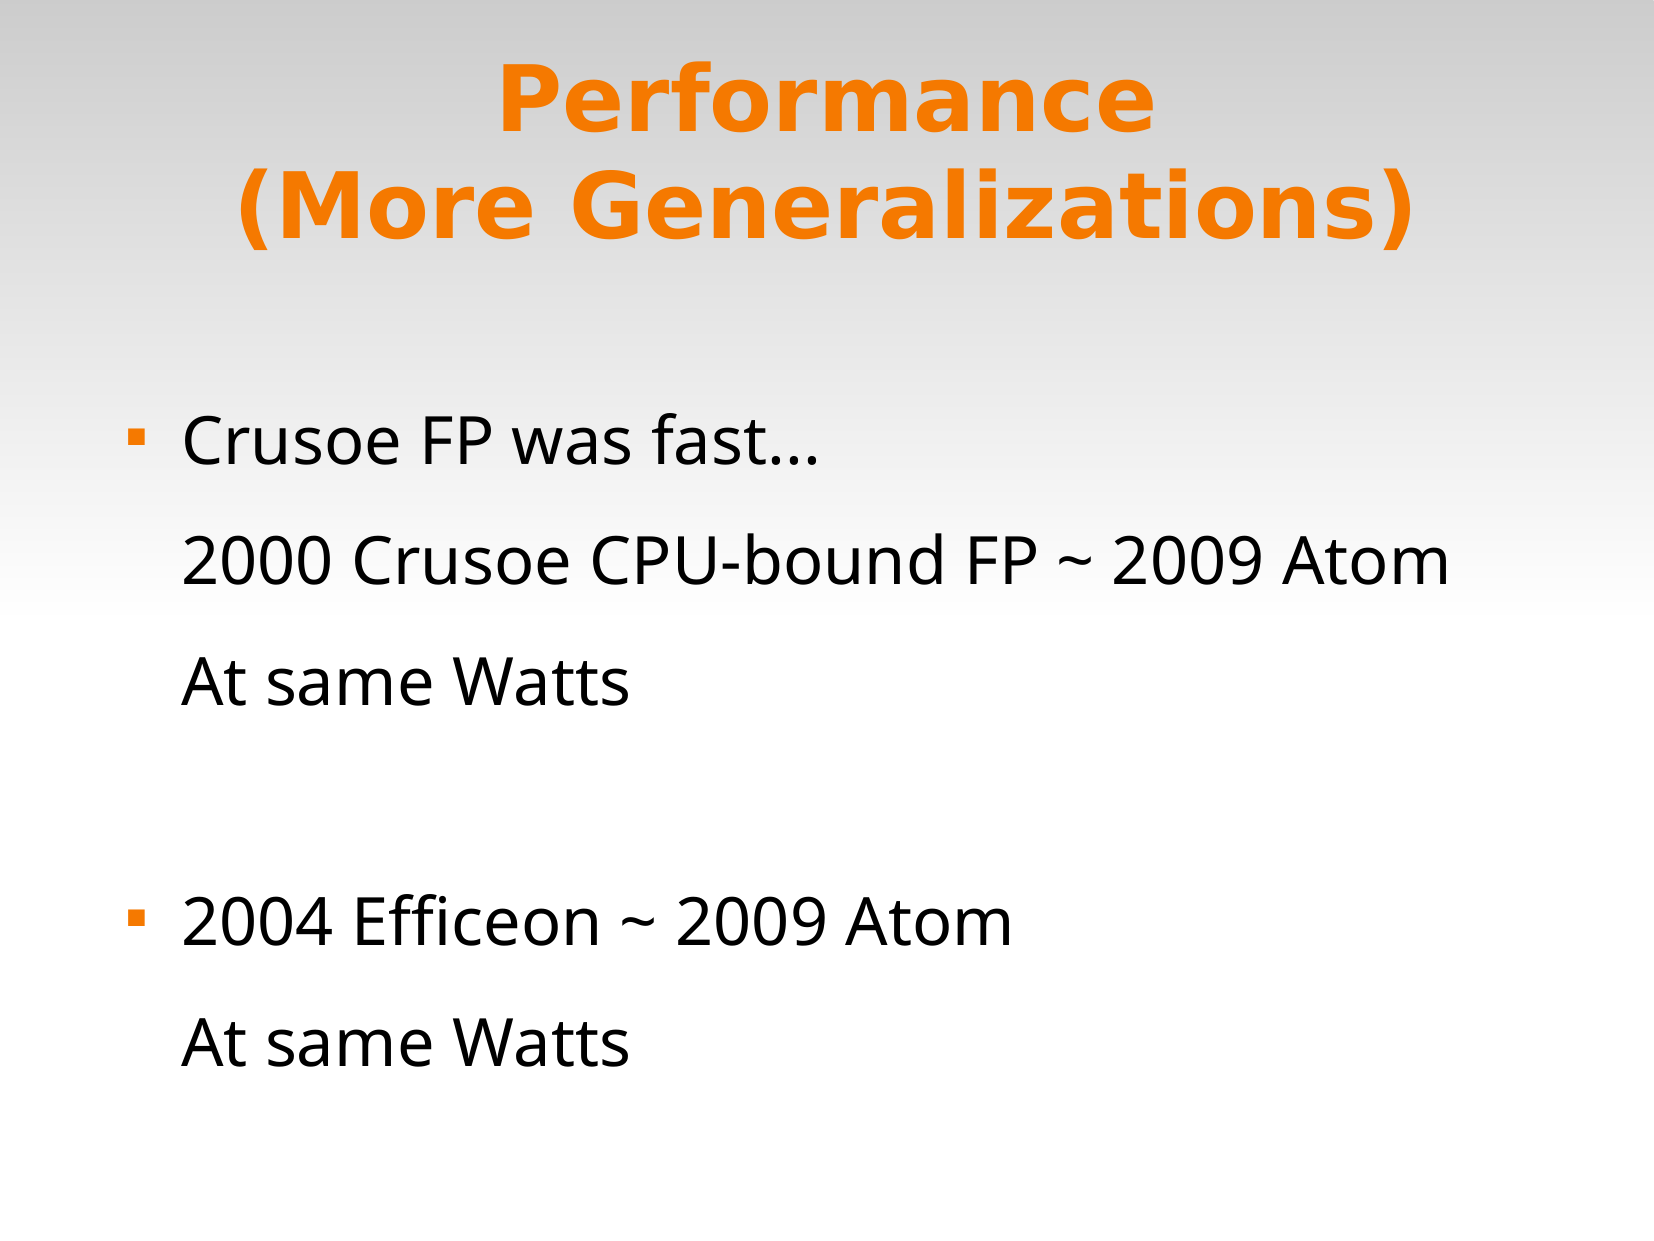

# Performance (More Generalizations)
Crusoe FP was fast...
2000 Crusoe CPU-bound FP ~ 2009 Atom
At same Watts
2004 Efficeon ~ 2009 Atom
At same Watts